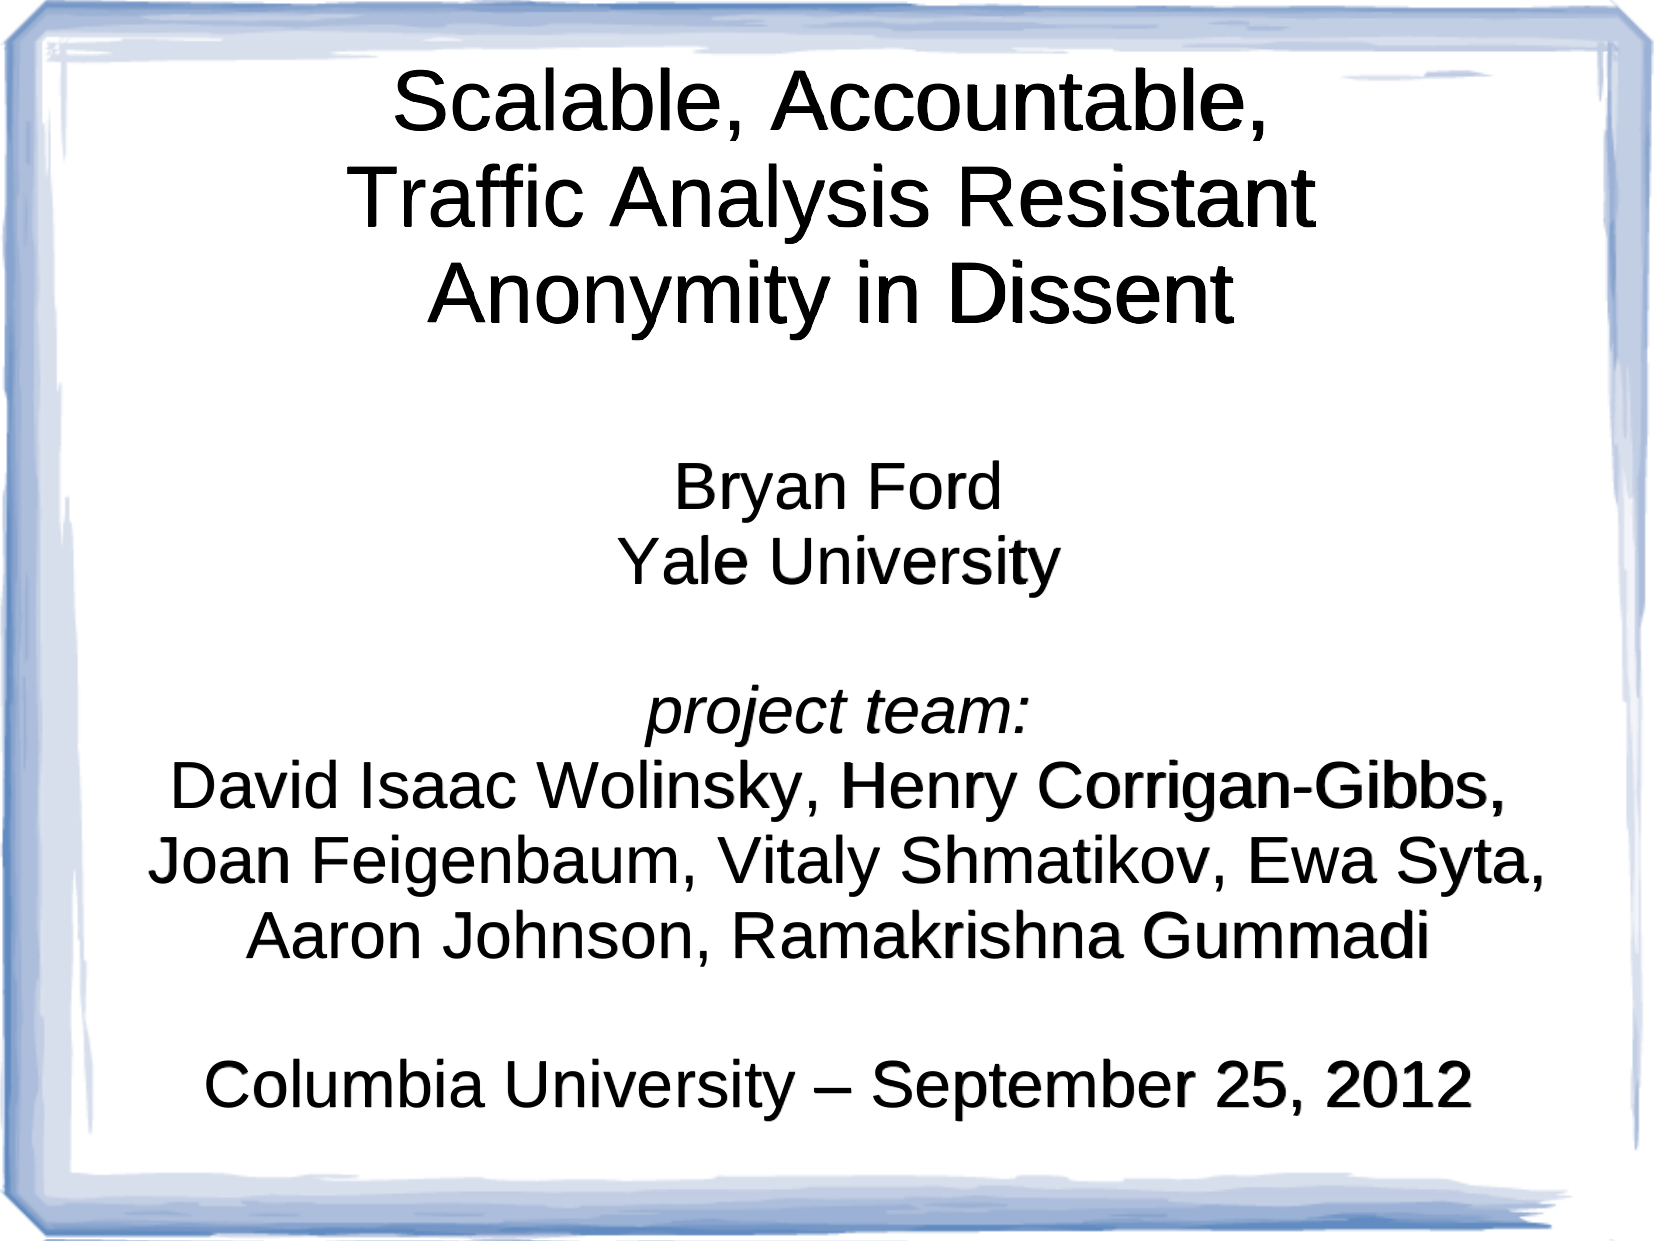

# Scalable, Accountable, Traffic Analysis Resistant Anonymity in Dissent
Bryan Ford
Yale University
project team:
David Isaac Wolinsky, Henry Corrigan-Gibbs,
 Joan Feigenbaum, Vitaly Shmatikov, Ewa Syta, Aaron Johnson, Ramakrishna Gummadi
Columbia University – September 25, 2012